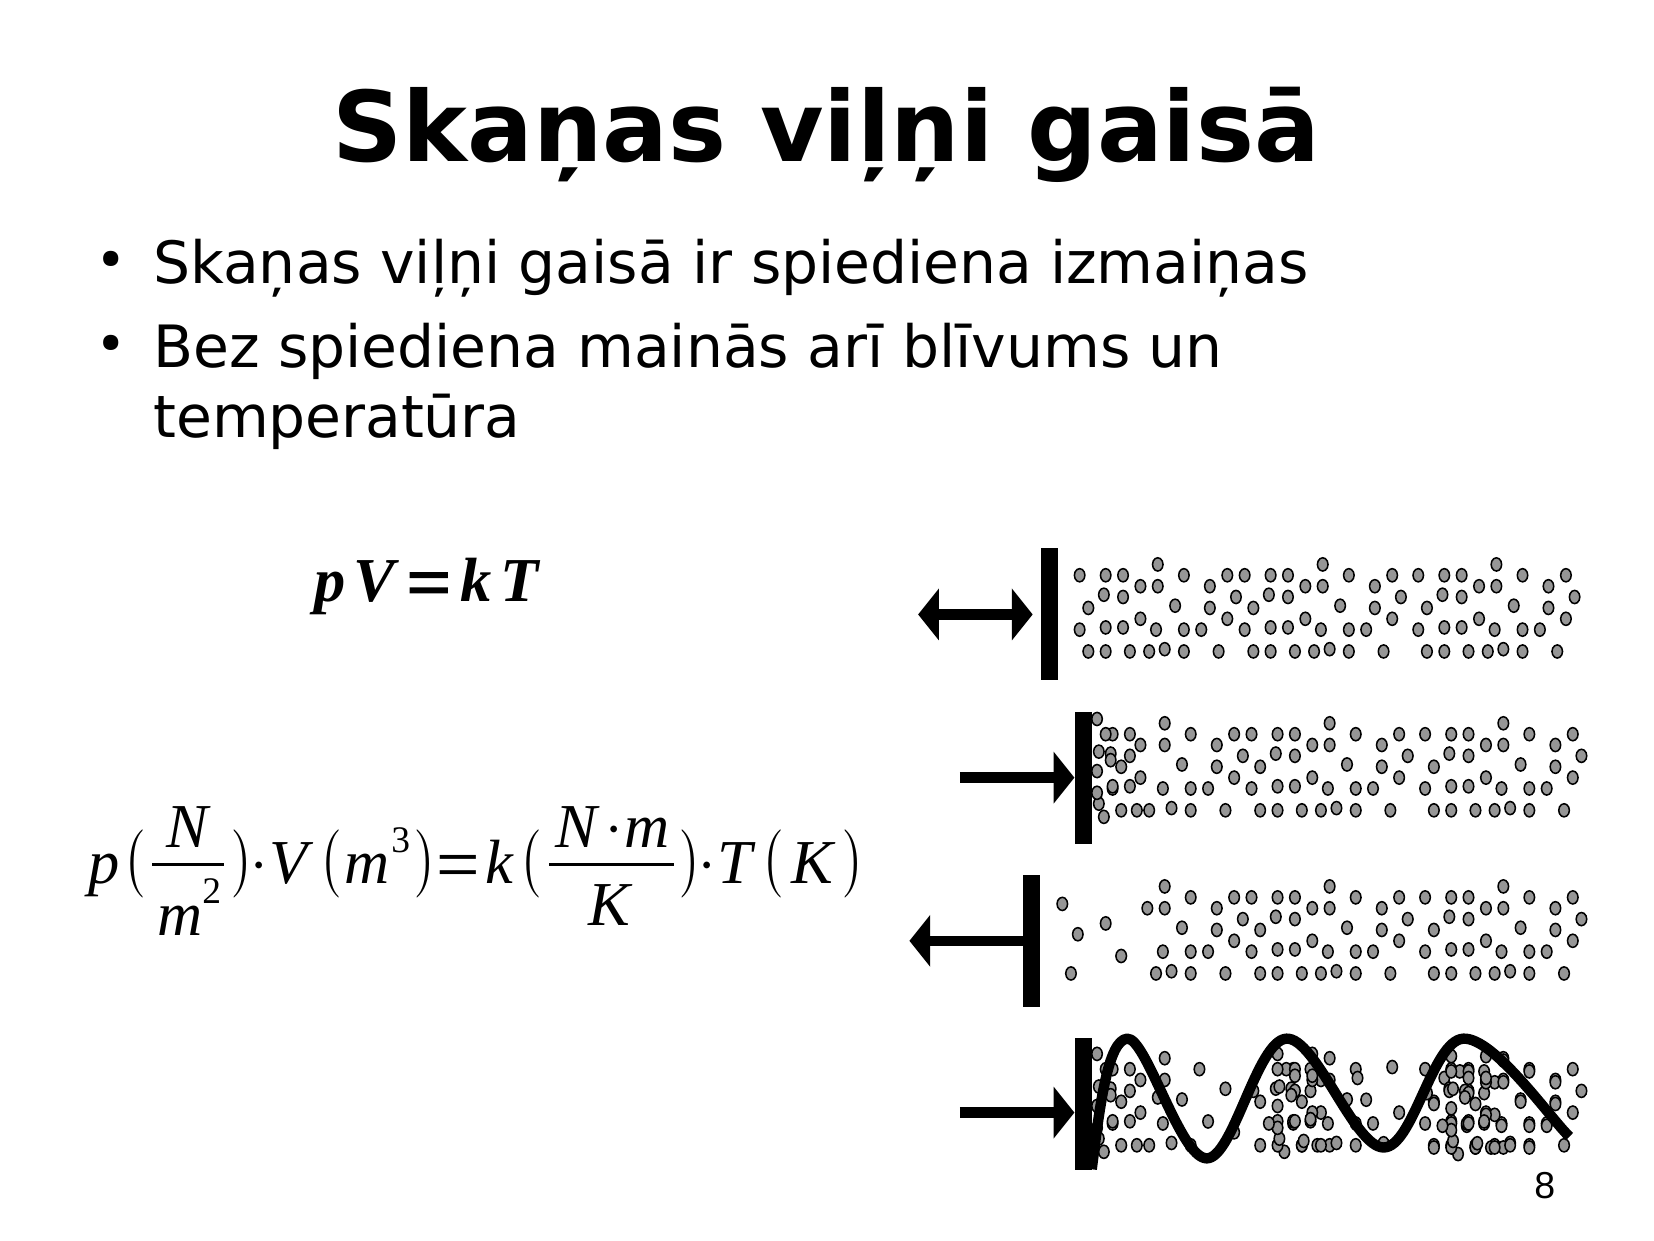

# Skaņas viļņi gaisā
Skaņas viļņi gaisā ir spiediena izmaiņas
Bez spiediena mainās arī blīvums un temperatūra